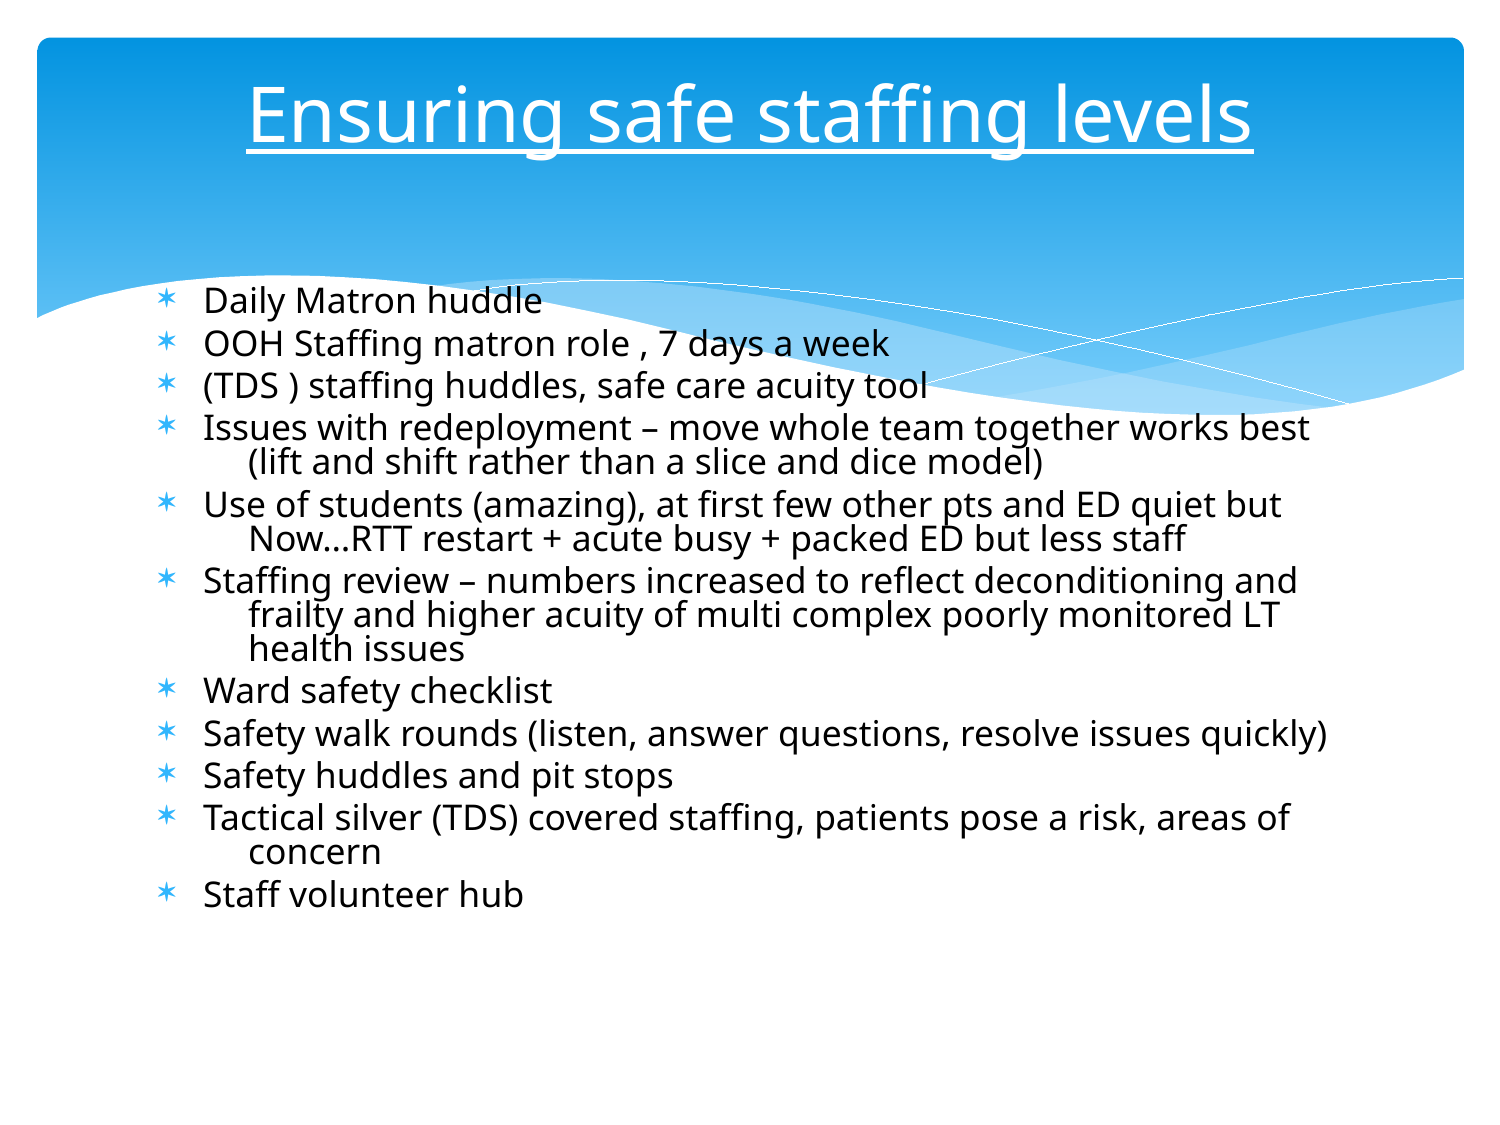

Ensuring safe staffing levels
# Daily Matron huddle
OOH Staffing matron role , 7 days a week
(TDS ) staffing huddles, safe care acuity tool
Issues with redeployment – move whole team together works best (lift and shift rather than a slice and dice model)
Use of students (amazing), at first few other pts and ED quiet but Now…RTT restart + acute busy + packed ED but less staff
Staffing review – numbers increased to reflect deconditioning and frailty and higher acuity of multi complex poorly monitored LT health issues
Ward safety checklist
Safety walk rounds (listen, answer questions, resolve issues quickly)
Safety huddles and pit stops
Tactical silver (TDS) covered staffing, patients pose a risk, areas of concern
Staff volunteer hub